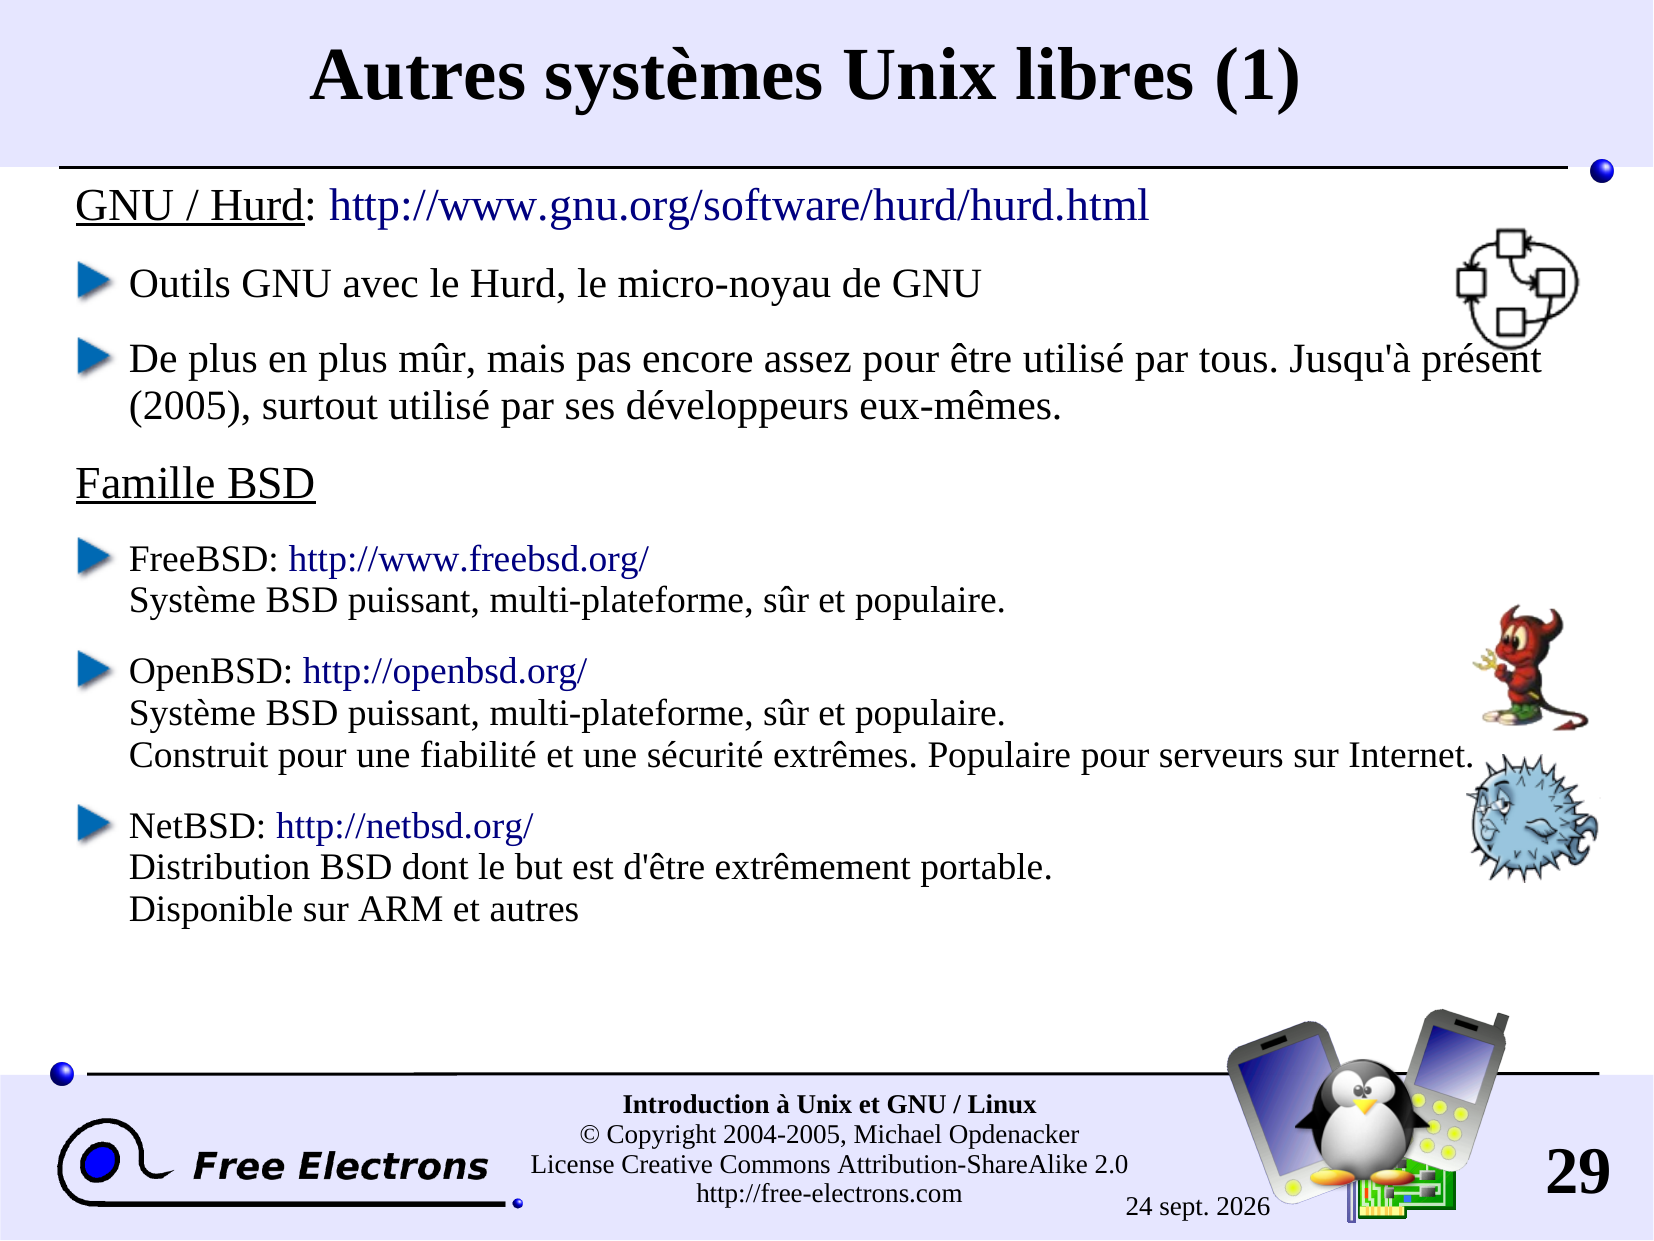

# Autres systèmes Unix libres (1)
GNU / Hurd: http://www.gnu.org/software/hurd/hurd.html
Outils GNU avec le Hurd, le micro-noyau de GNU
De plus en plus mûr, mais pas encore assez pour être utilisé par tous. Jusqu'à présent (2005), surtout utilisé par ses développeurs eux-mêmes.
Famille BSD
FreeBSD: http://www.freebsd.org/
Système BSD puissant, multi-plateforme, sûr et populaire.
OpenBSD: http://openbsd.org/
Système BSD puissant, multi-plateforme, sûr et populaire.
Construit pour une fiabilité et une sécurité extrêmes. Populaire pour serveurs sur Internet.
NetBSD: http://netbsd.org/
Distribution BSD dont le but est d'être extrêmement portable.
Disponible sur ARM et autres